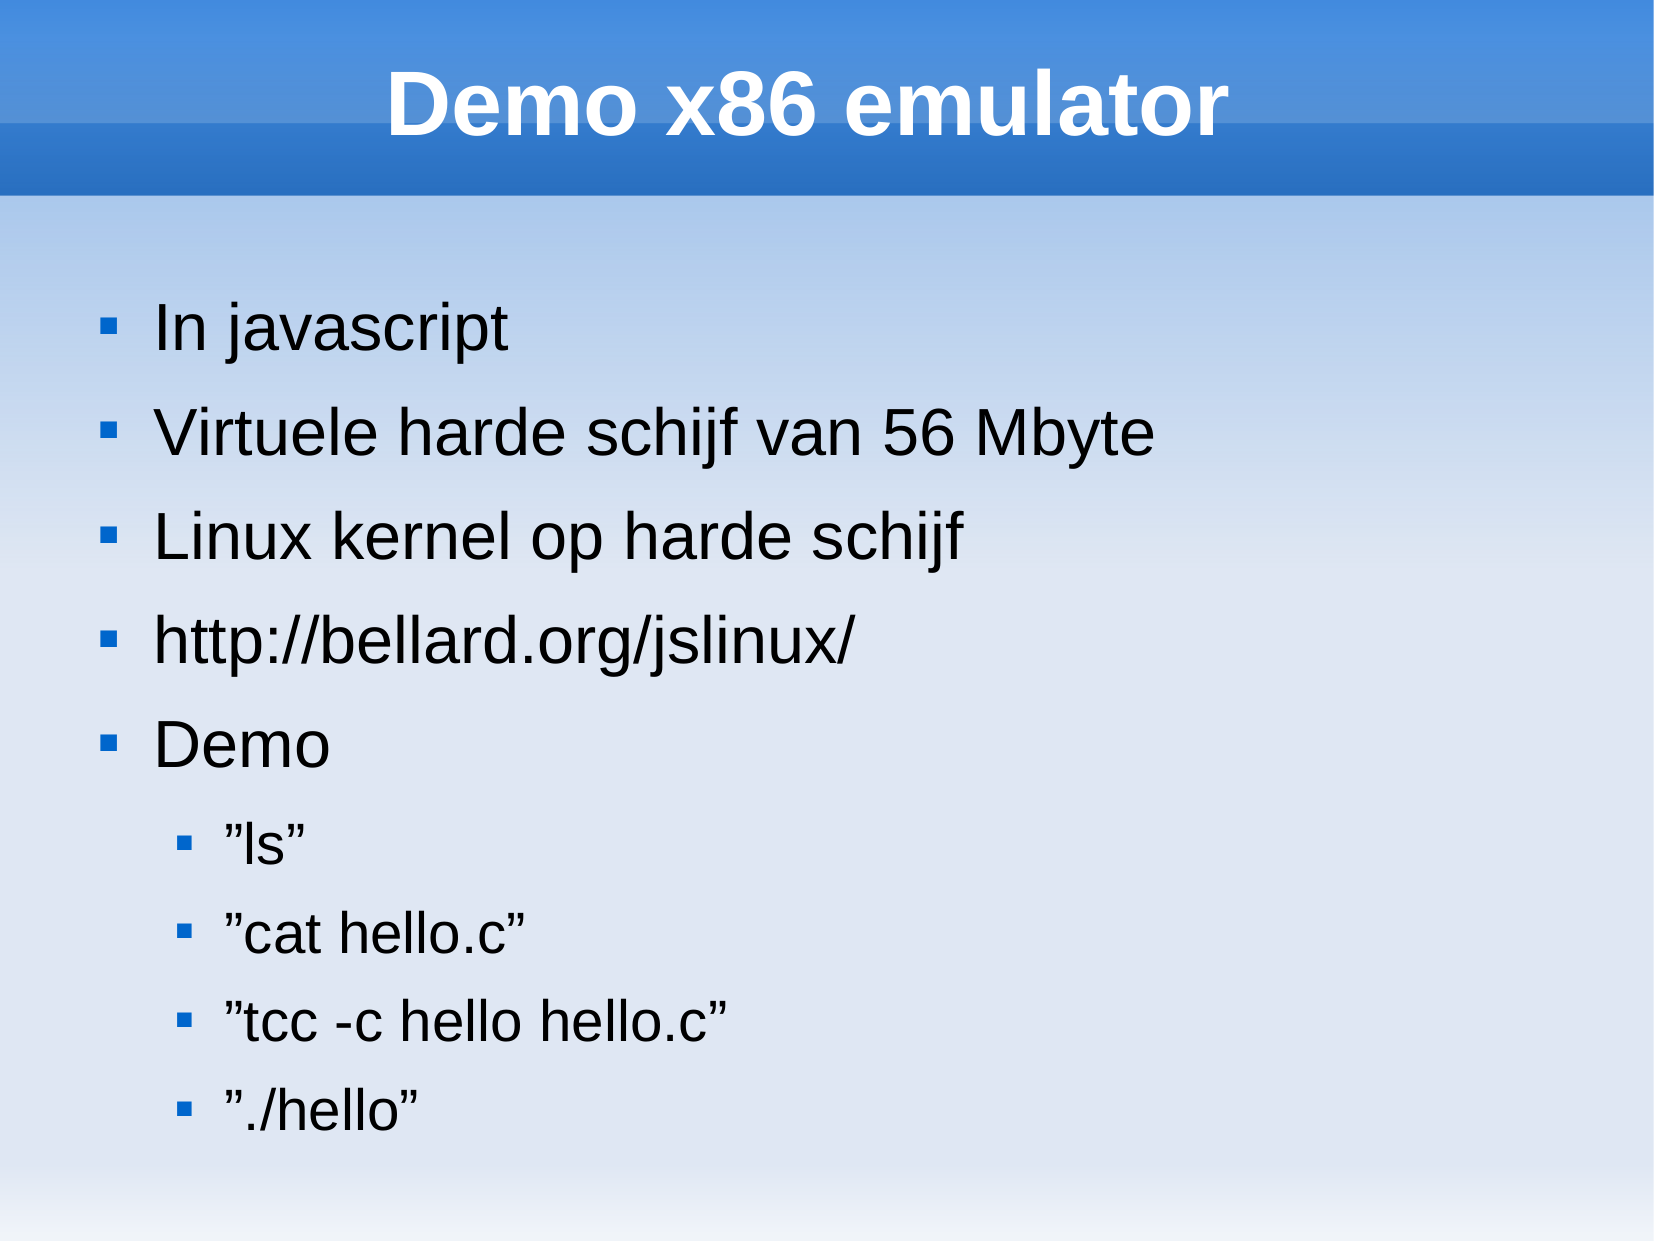

# Demo x86 emulator
In javascript
Virtuele harde schijf van 56 Mbyte
Linux kernel op harde schijf
http://bellard.org/jslinux/
Demo
”ls”
”cat hello.c”
”tcc -c hello hello.c”
”./hello”